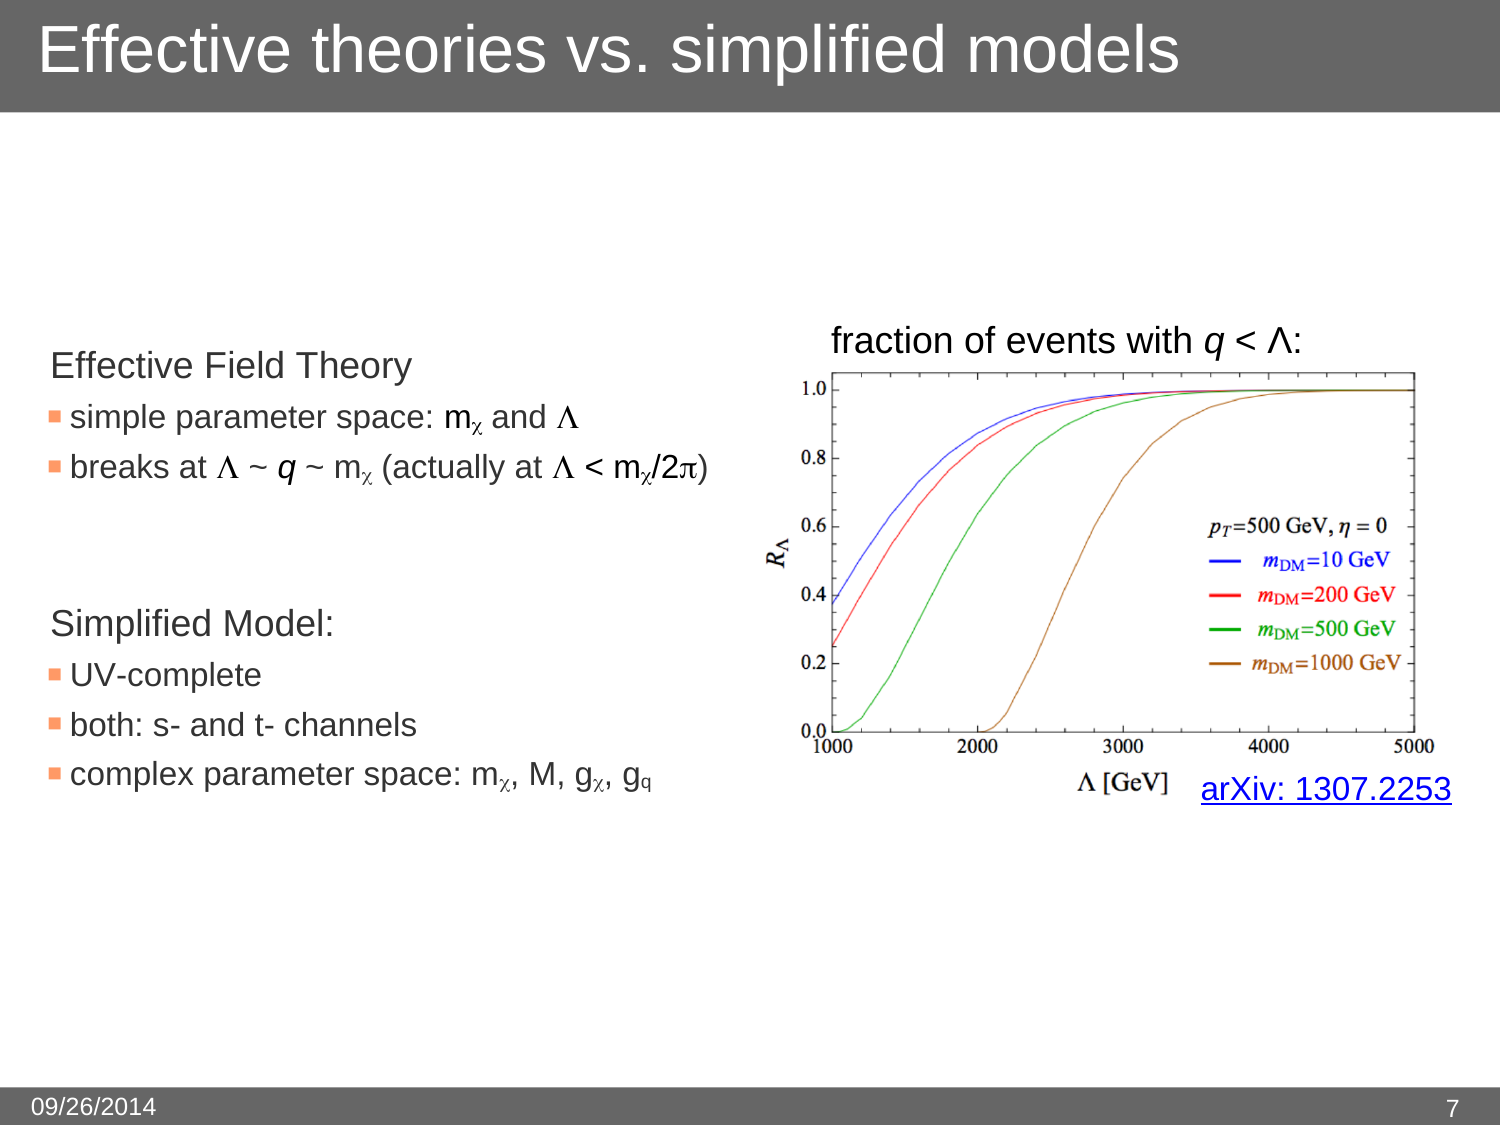

# Effective theories vs. simplified models
Effective Field Theory
 simple parameter space: mc and L
 breaks at L ~ q ~ mc (actually at L < mc/2p)
Simplified Model:
 UV-complete
 both: s- and t- channels
 complex parameter space: mc, M, gc, gq
fraction of events with q < Λ:
arXiv: 1307.2253